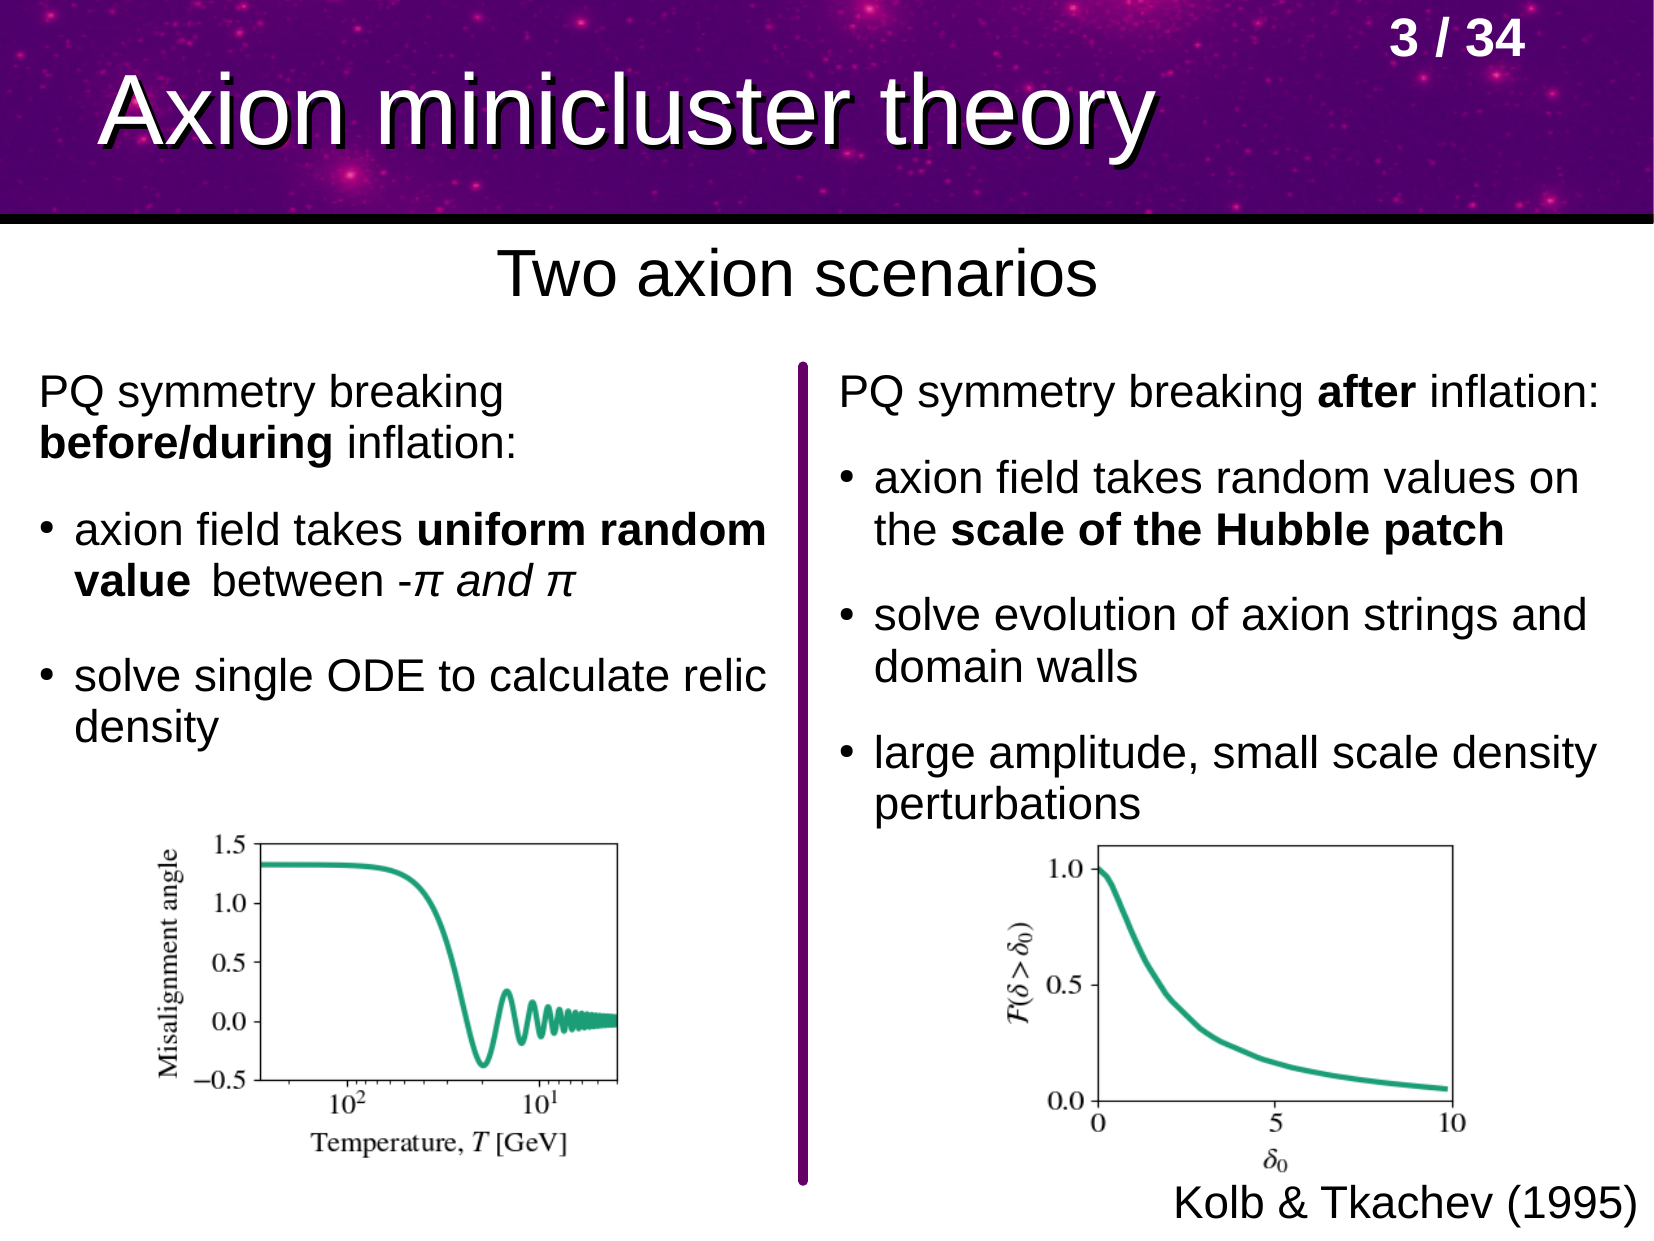

Axion minicluster theory
Two axion scenarios
PQ symmetry breaking before/during inflation:
axion field takes uniform random value between -π and π
solve single ODE to calculate relic density
PQ symmetry breaking after inflation:
axion field takes random values on the scale of the Hubble patch
solve evolution of axion strings and domain walls
large amplitude, small scale density perturbations
 Kolb & Tkachev (1995)